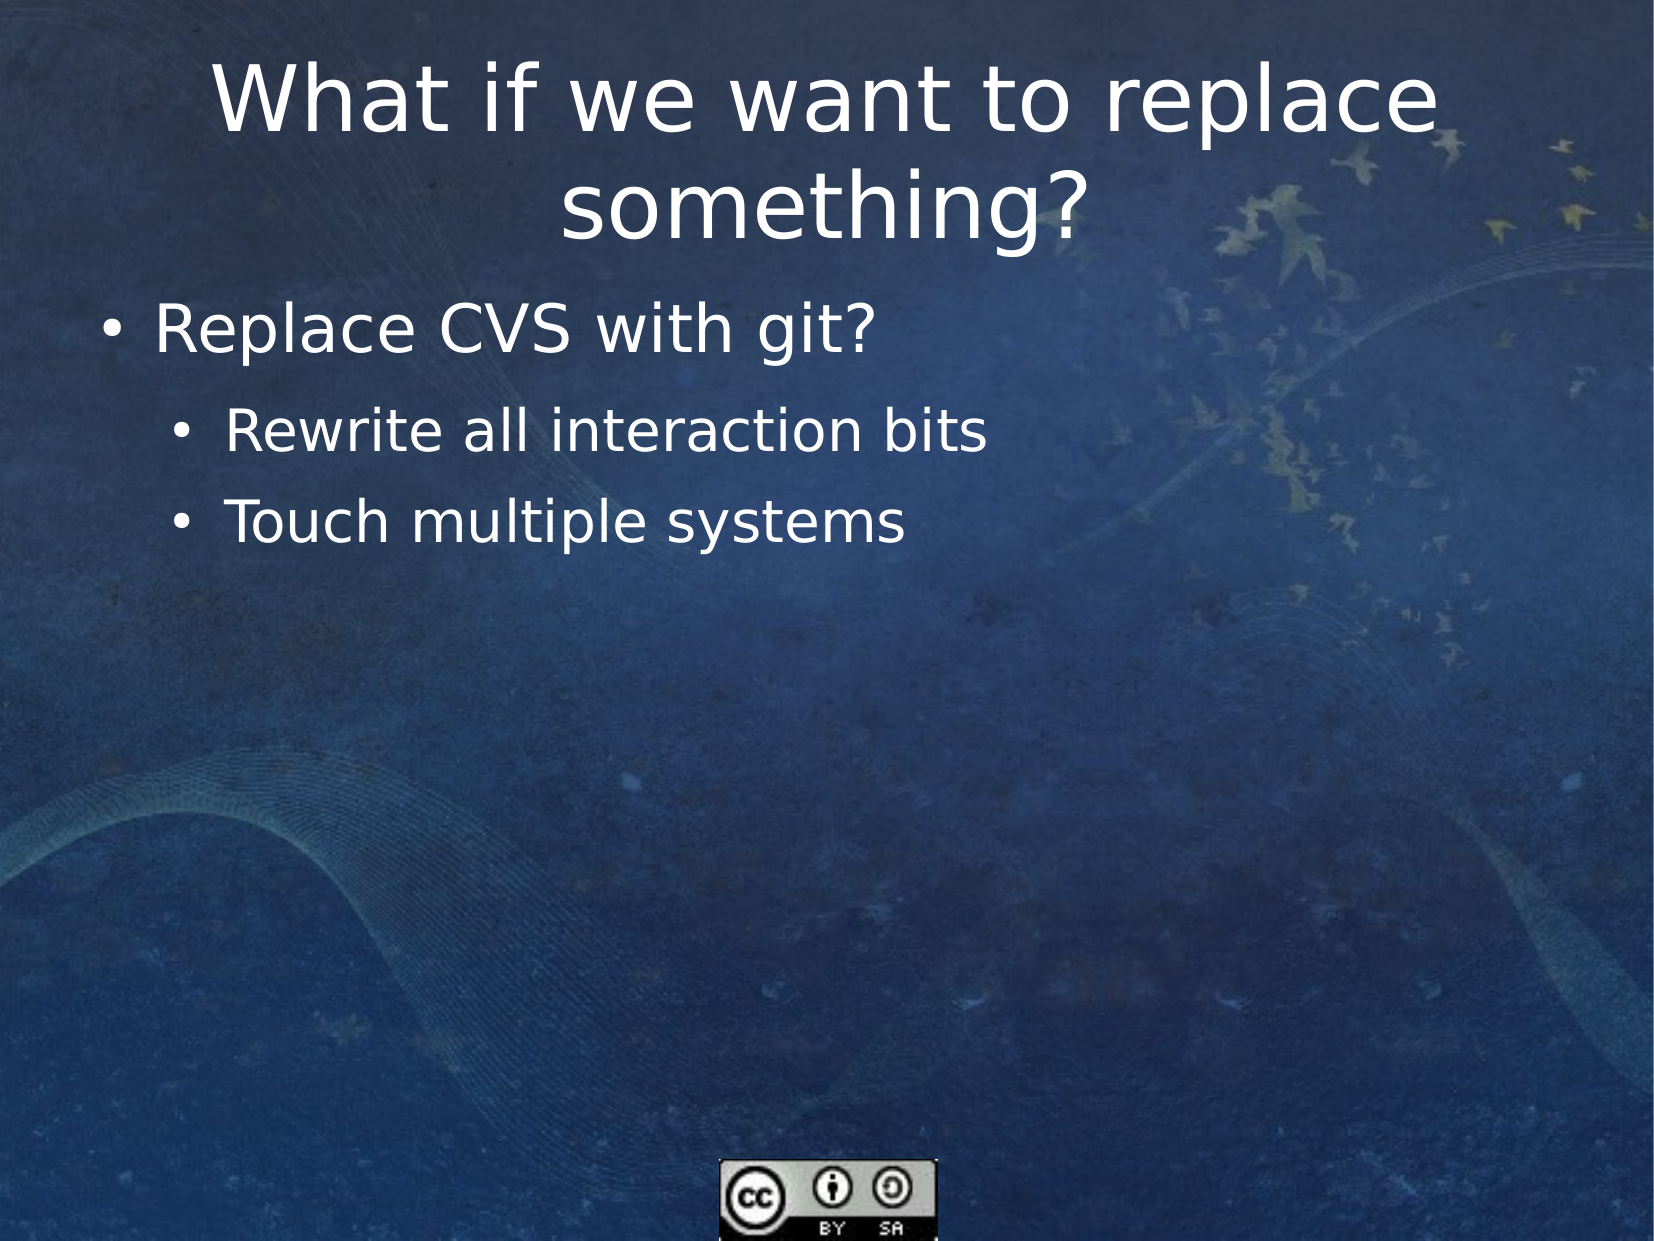

# What if we want to replace something?
Replace CVS with git?
Rewrite all interaction bits
Touch multiple systems